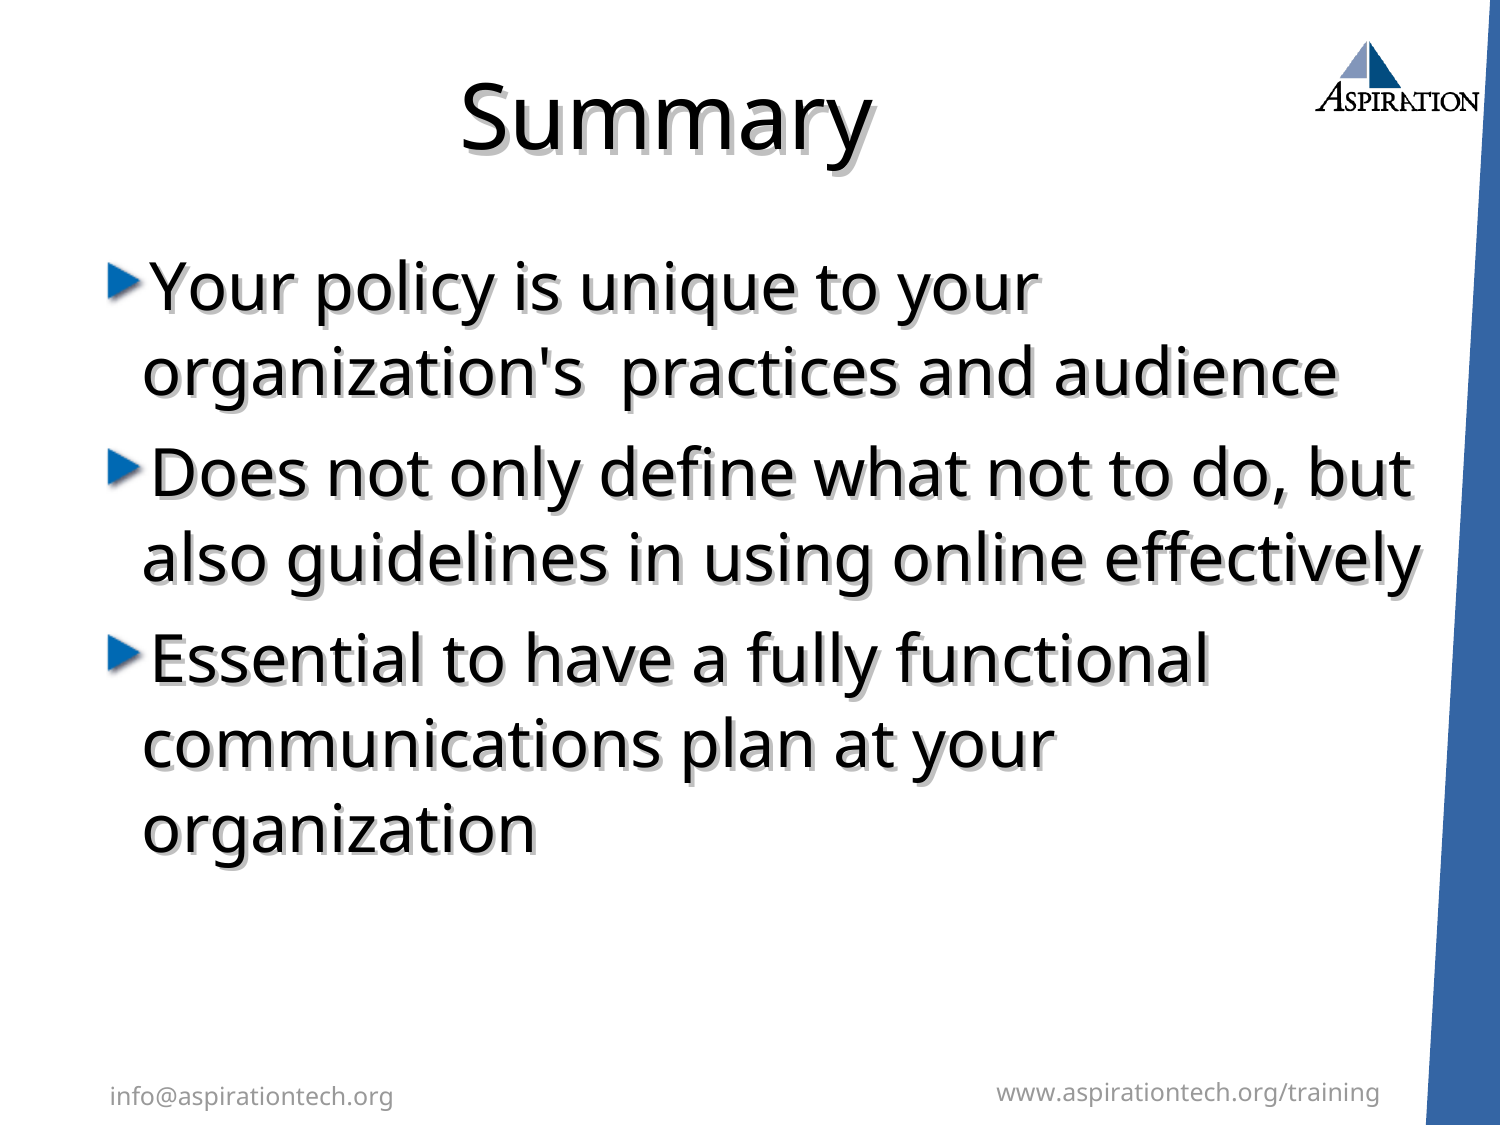

# Summary
Your policy is unique to your organization's practices and audience
Does not only define what not to do, but also guidelines in using online effectively
Essential to have a fully functional communications plan at your organization